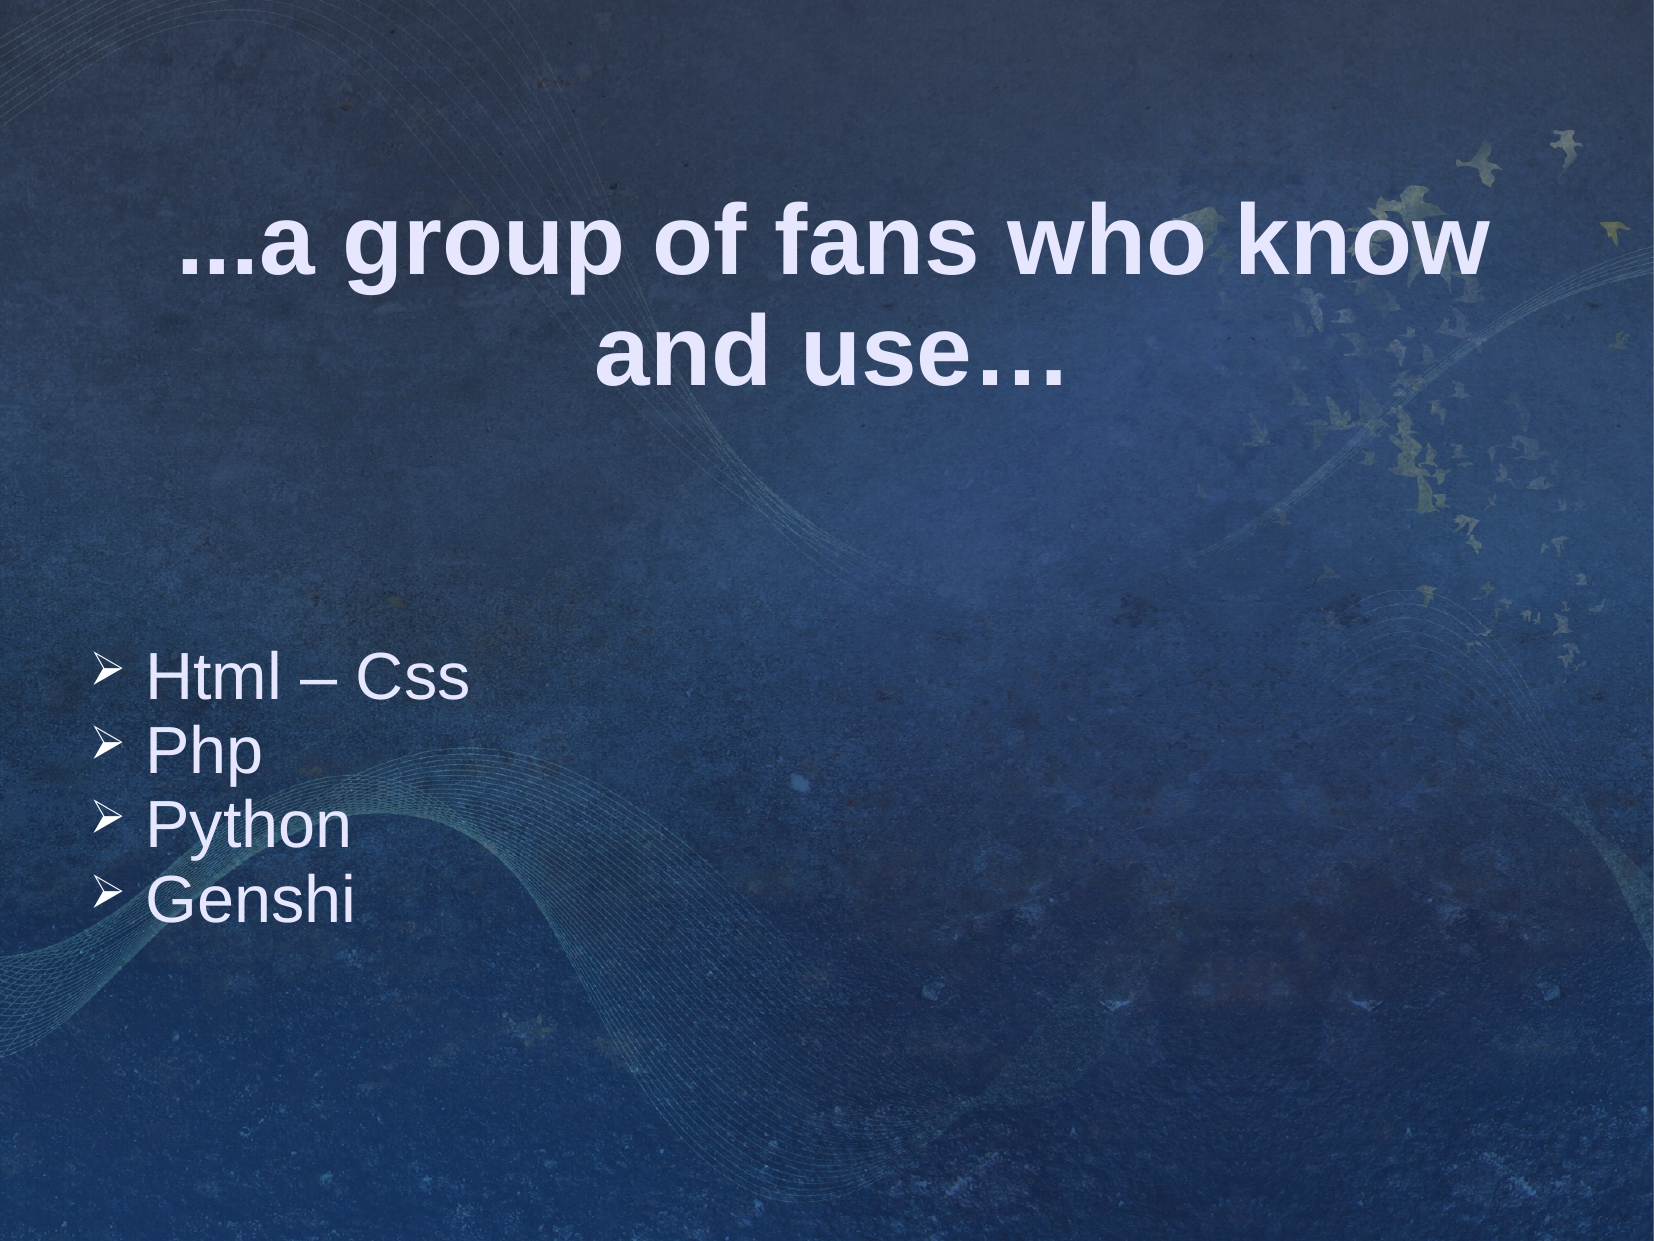

...a group of fans who know and use…
 Html – Css
 Php
 Python
 Genshi